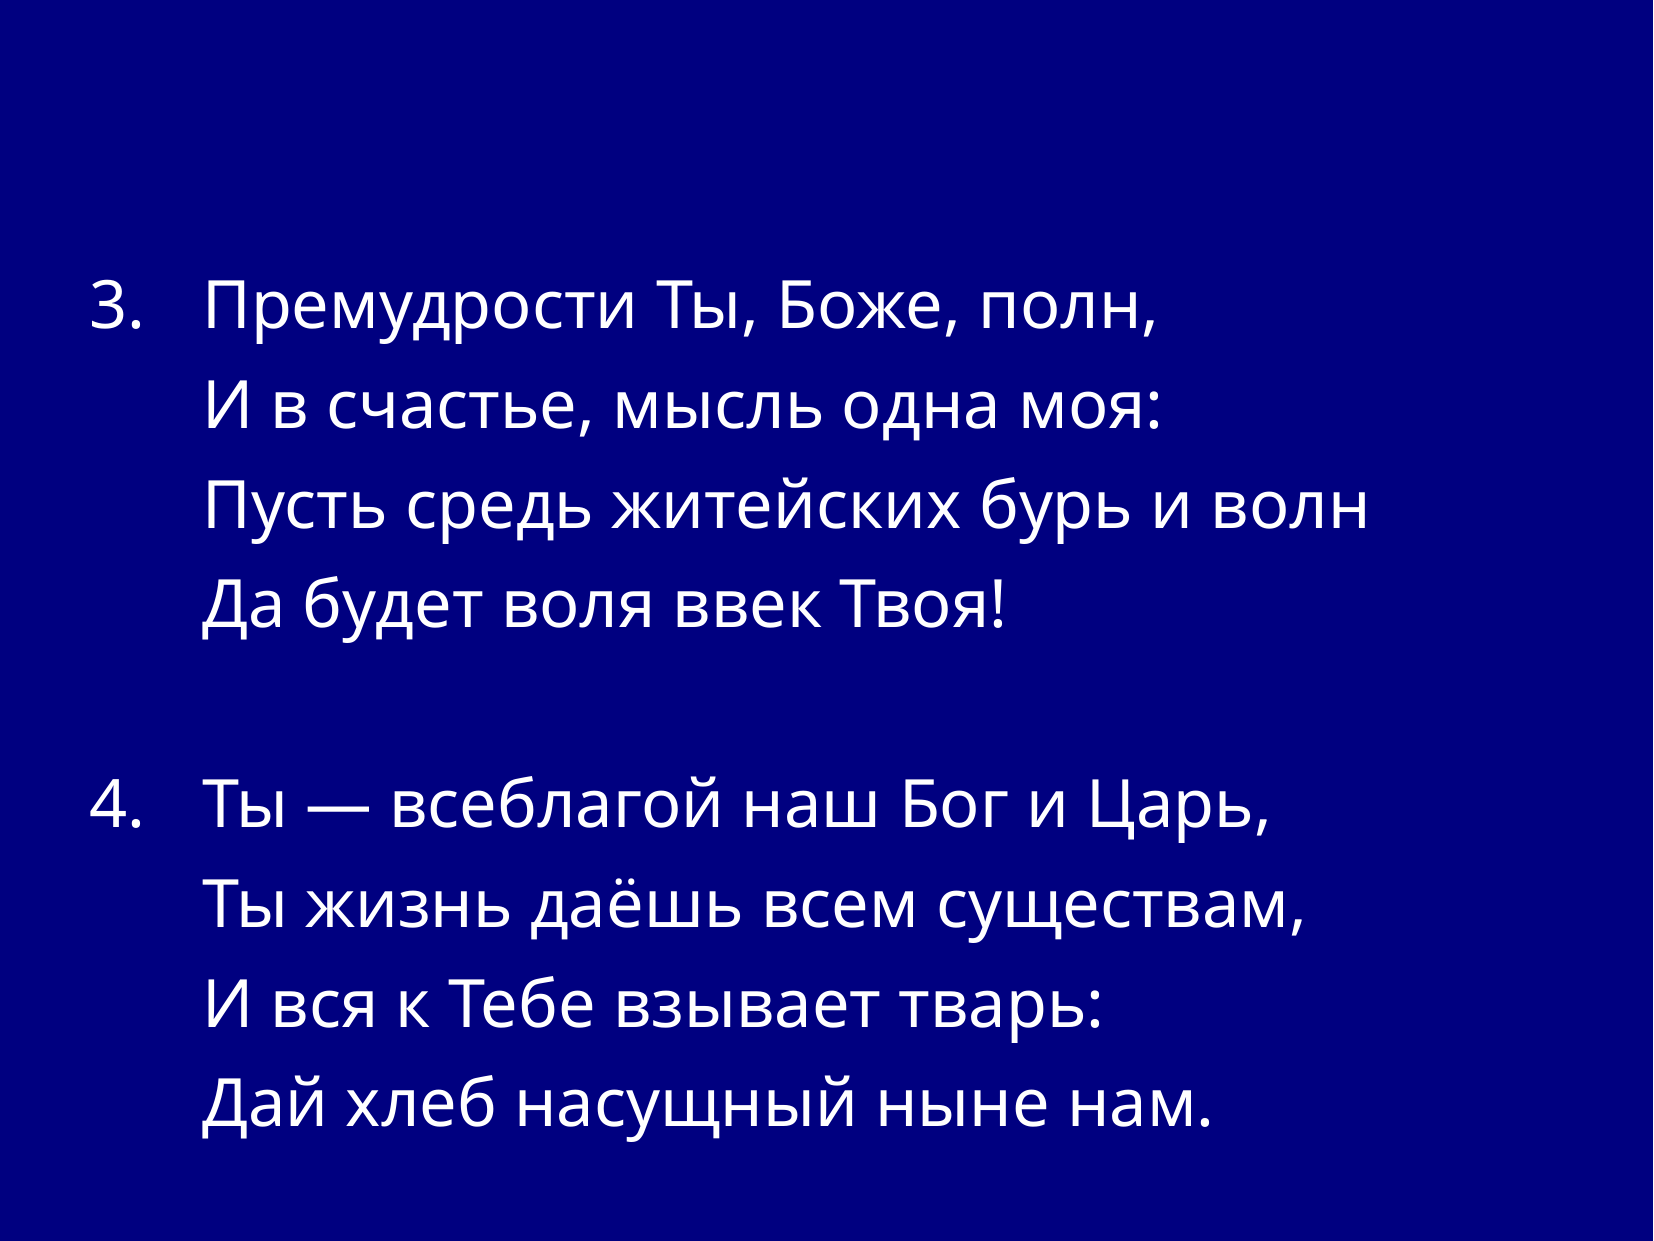

3.	Премудрости Ты, Боже, полн,
	И в счастье, мысль одна моя:
	Пусть средь житейских бурь и волн
	Да будет воля ввек Твоя!
4.	Ты — всеблагой наш Бог и Царь,
	Ты жизнь даёшь всем существам,
	И вся к Тебе взывает тварь:
	Дай хлеб насущный ныне нам.